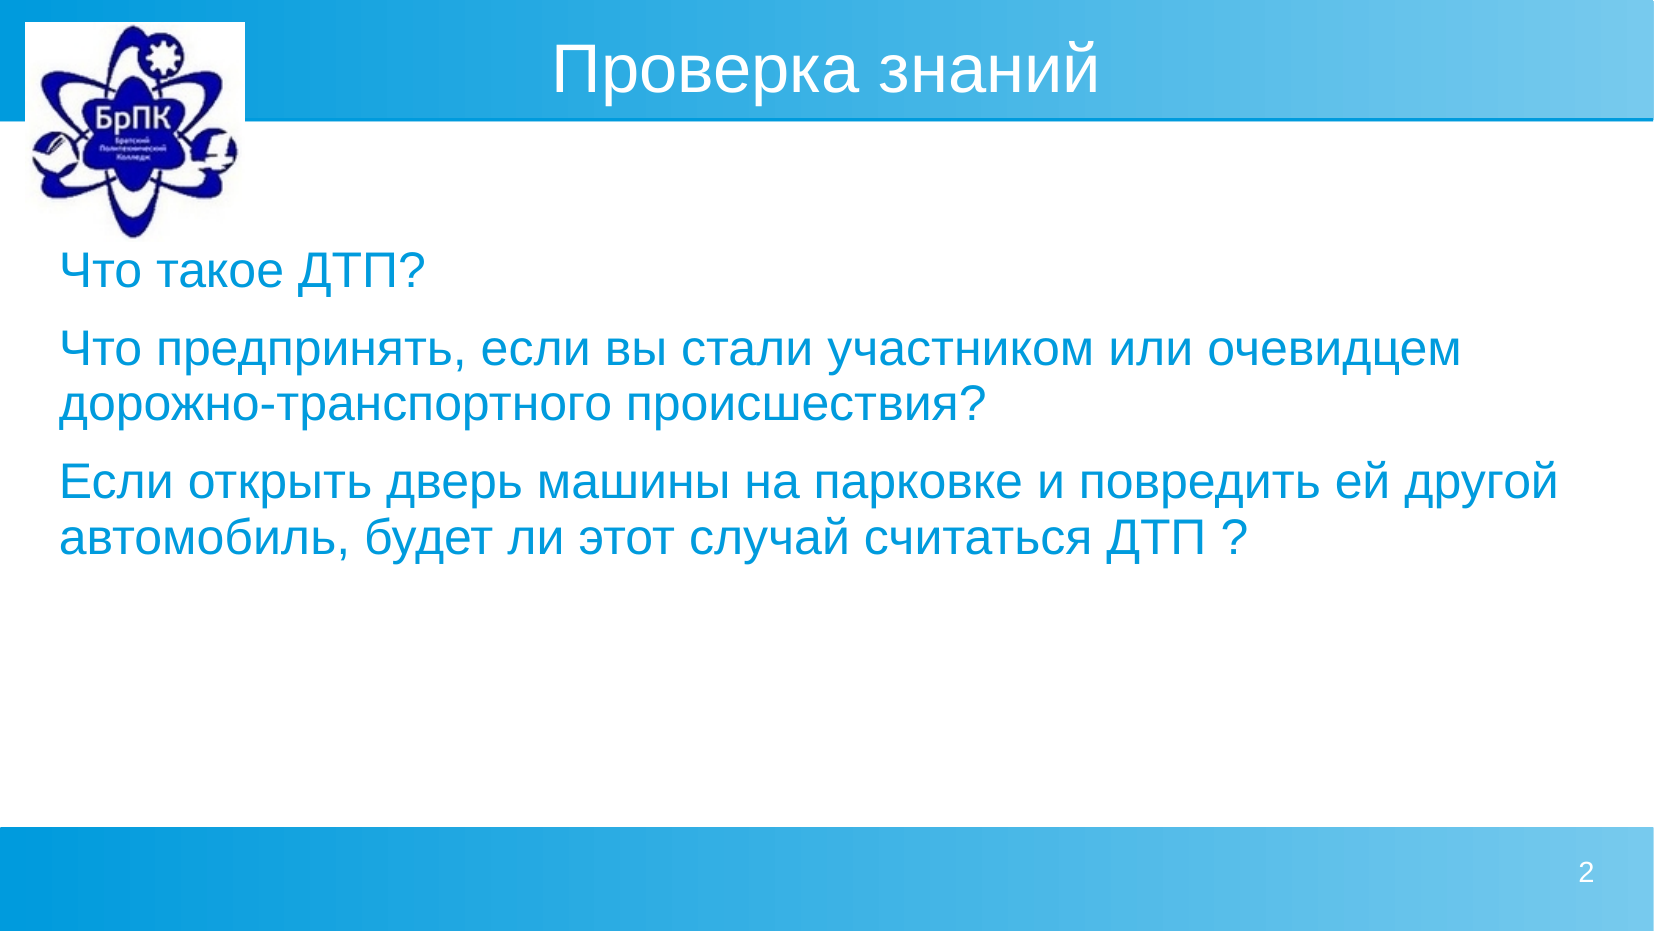

# Проверка знаний
Что такое ДТП?
Что предпринять, если вы стали участником или очевидцем дорожно-транспортного происшествия?
Если открыть дверь машины на парковке и повредить ей другой автомобиль, будет ли этот случай считаться ДТП ?
2